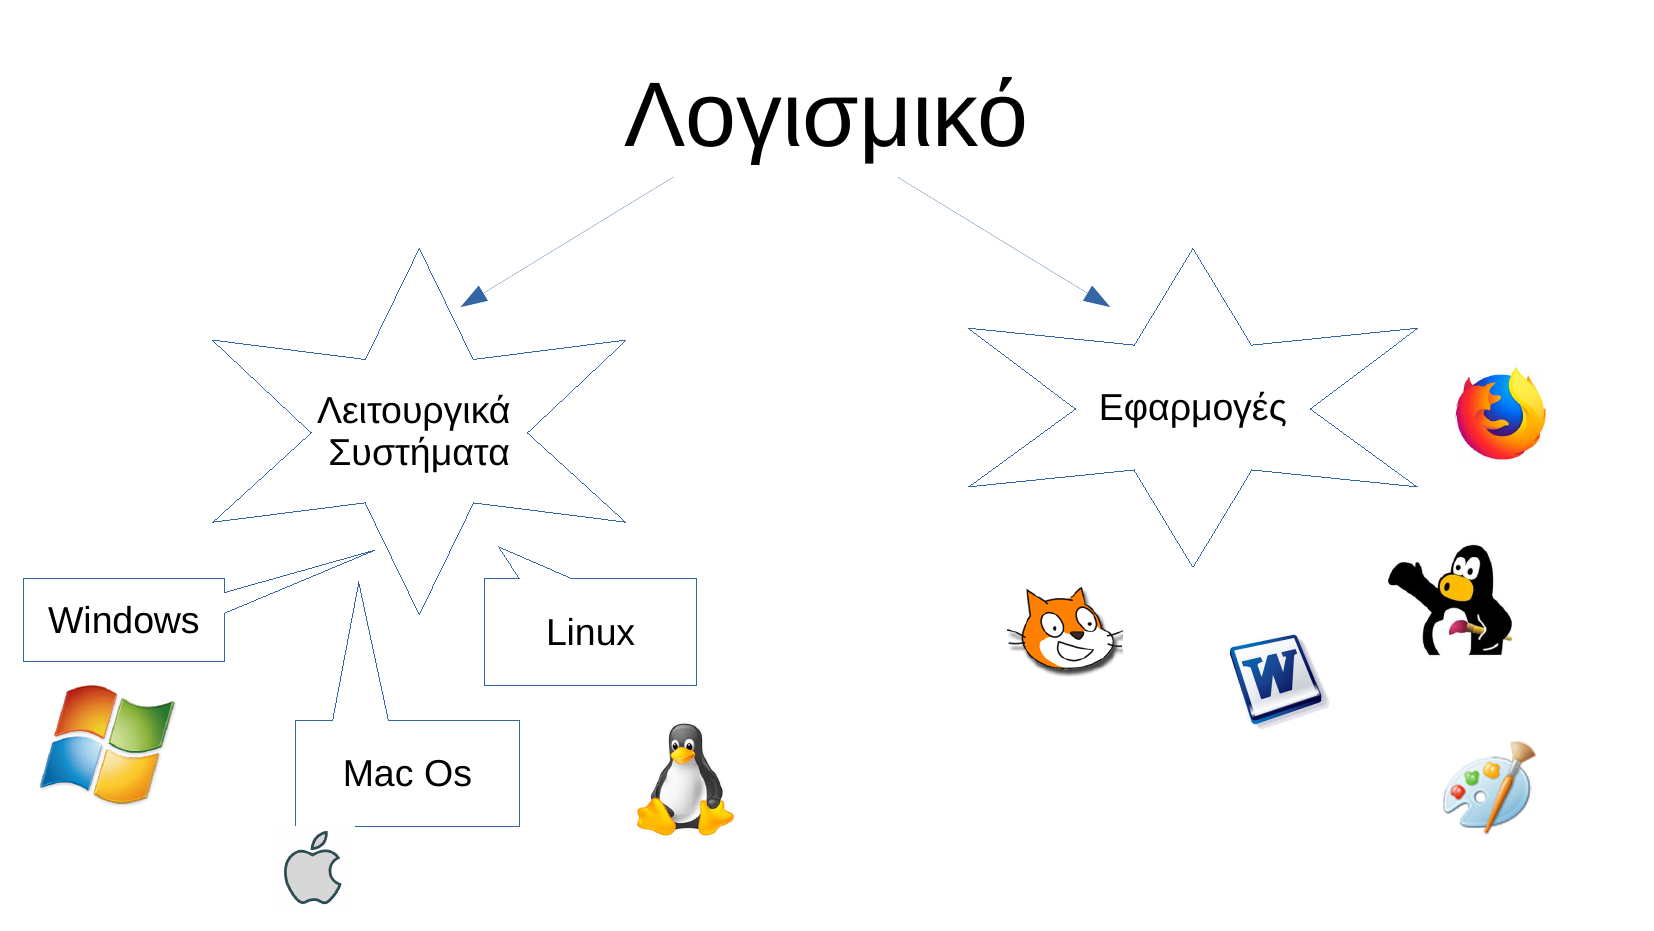

# Λογισμικό
Λειτουργικά
Συστήματα
Εφαρμογές
Windows
Linux
Mac Os